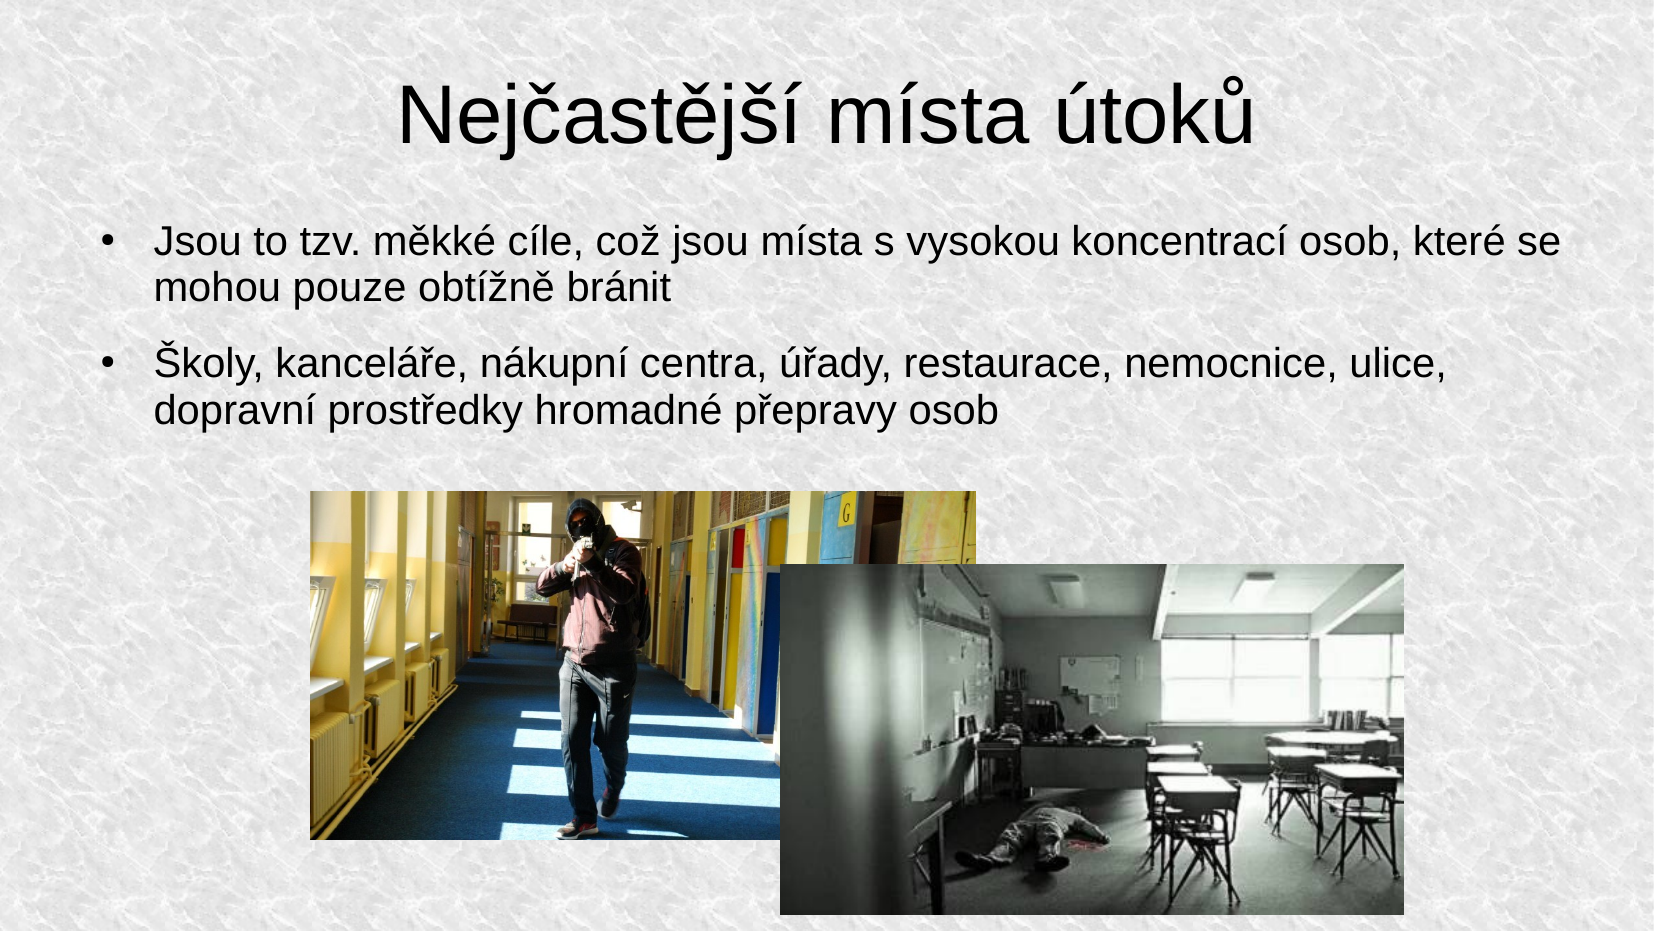

# Nejčastější místa útoků
Jsou to tzv. měkké cíle, což jsou místa s vysokou koncentrací osob, které se mohou pouze obtížně bránit
Školy, kanceláře, nákupní centra, úřady, restaurace, nemocnice, ulice, dopravní prostředky hromadné přepravy osob